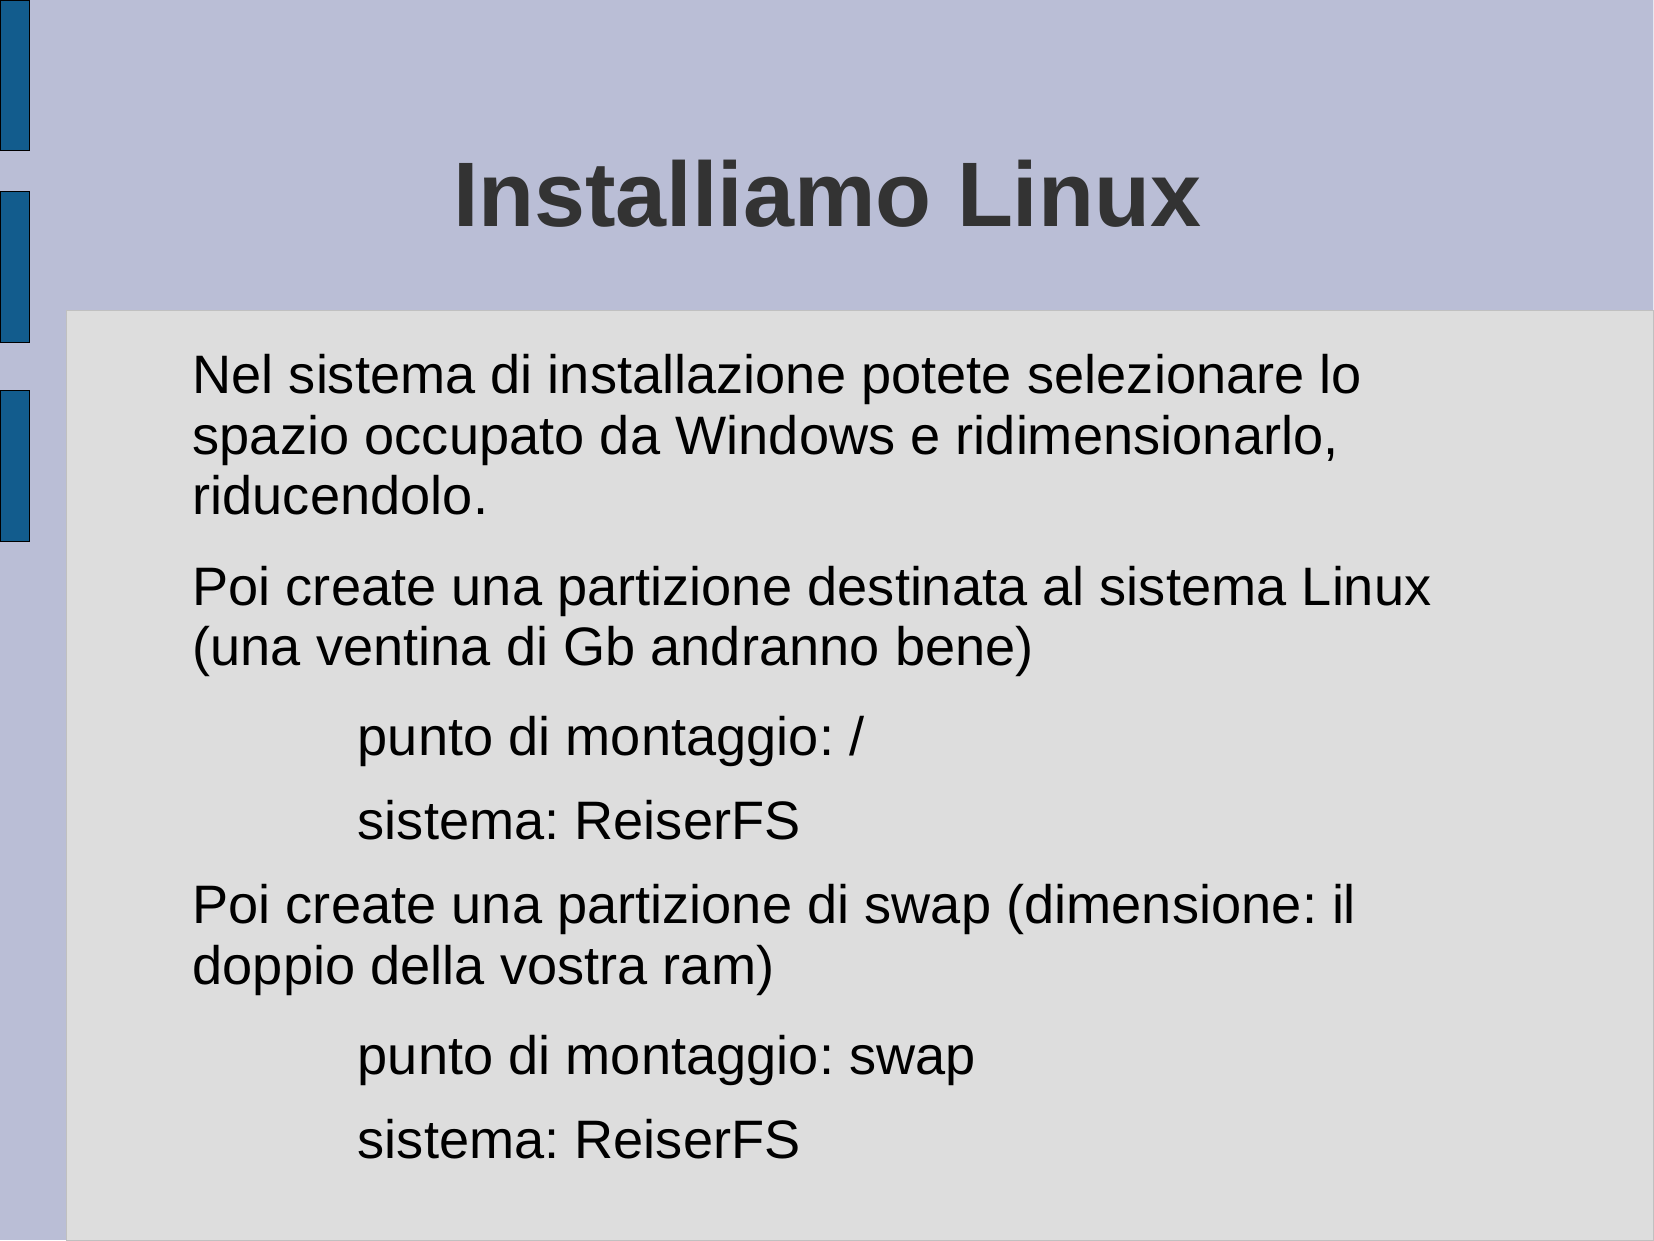

# Installiamo Linux
Nel sistema di installazione potete selezionare lo spazio occupato da Windows e ridimensionarlo, riducendolo.
Poi create una partizione destinata al sistema Linux (una ventina di Gb andranno bene)
punto di montaggio: /
sistema: ReiserFS
Poi create una partizione di swap (dimensione: il doppio della vostra ram)
punto di montaggio: swap
sistema: ReiserFS